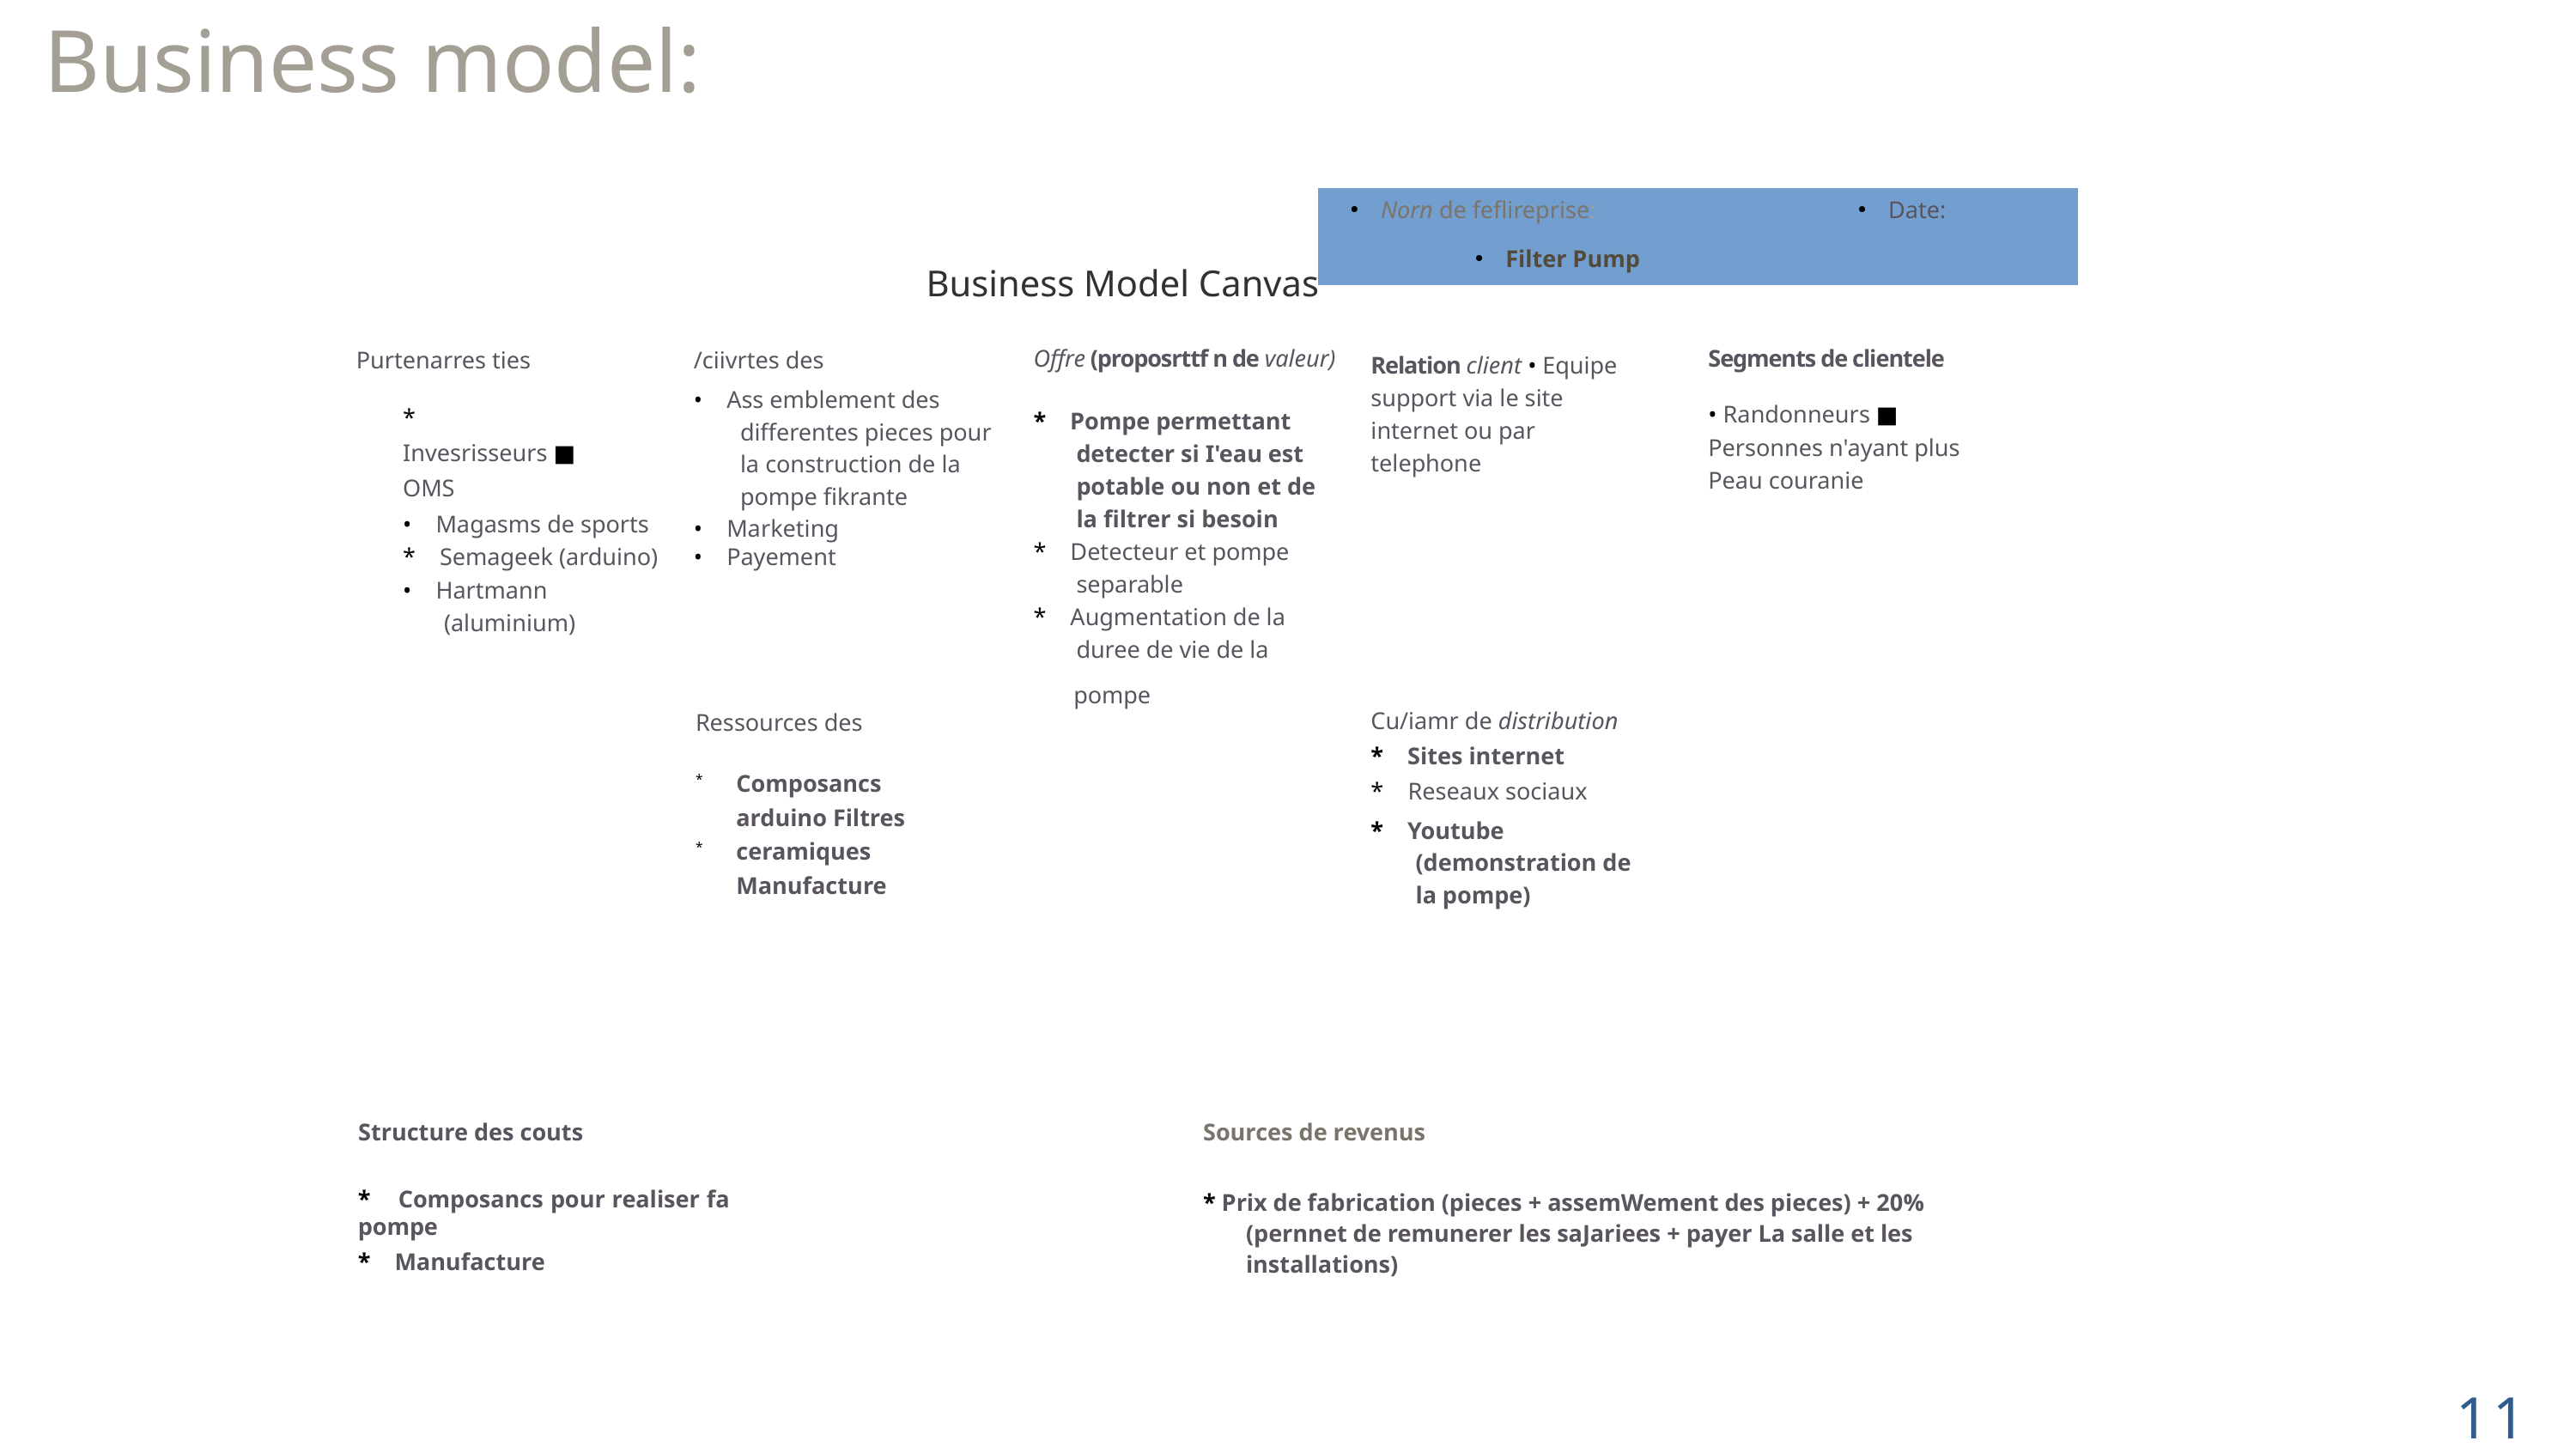

Business model:
| Norn de feflireprise: | | Date: |
| --- | --- | --- |
| Filter Pump | | |
Business Model Canvas
Offre (proposrttf n de valeur)
* Pompe permettant detecter si I'eau est potable ou non et de la filtrer si besoin
* Detecteur et pompe separable
* Augmentation de la duree de vie de la
Segments de clientele
• Randonneurs ■ Personnes n'ayant plus Peau couranie
Purtenarres ties
* Invesrisseurs ■ OMS
• Magasms de sports
* Semageek (arduino)
• Hartmann (aluminium)
/ciivrtes des
• Ass emblement des differentes pieces pour la construction de la pompe fikrante
• Marketing
• Payement
Relation client • Equipe support via le site internet ou par telephone
pompe
Cu/iamr de distribution
Ressources des
* Sites internet
* Reseaux sociaux
* Youtube (demonstration de la pompe)
Composancs arduino Filtres ceramiques Manufacture
*
*
Structure des couts
Sources de revenus
* Composancs pour realiser fa pompe
* Manufacture
* Prix de fabrication (pieces + assemWement des pieces) + 20% (pernnet de remunerer les saJariees + payer La salle et les installations)
11